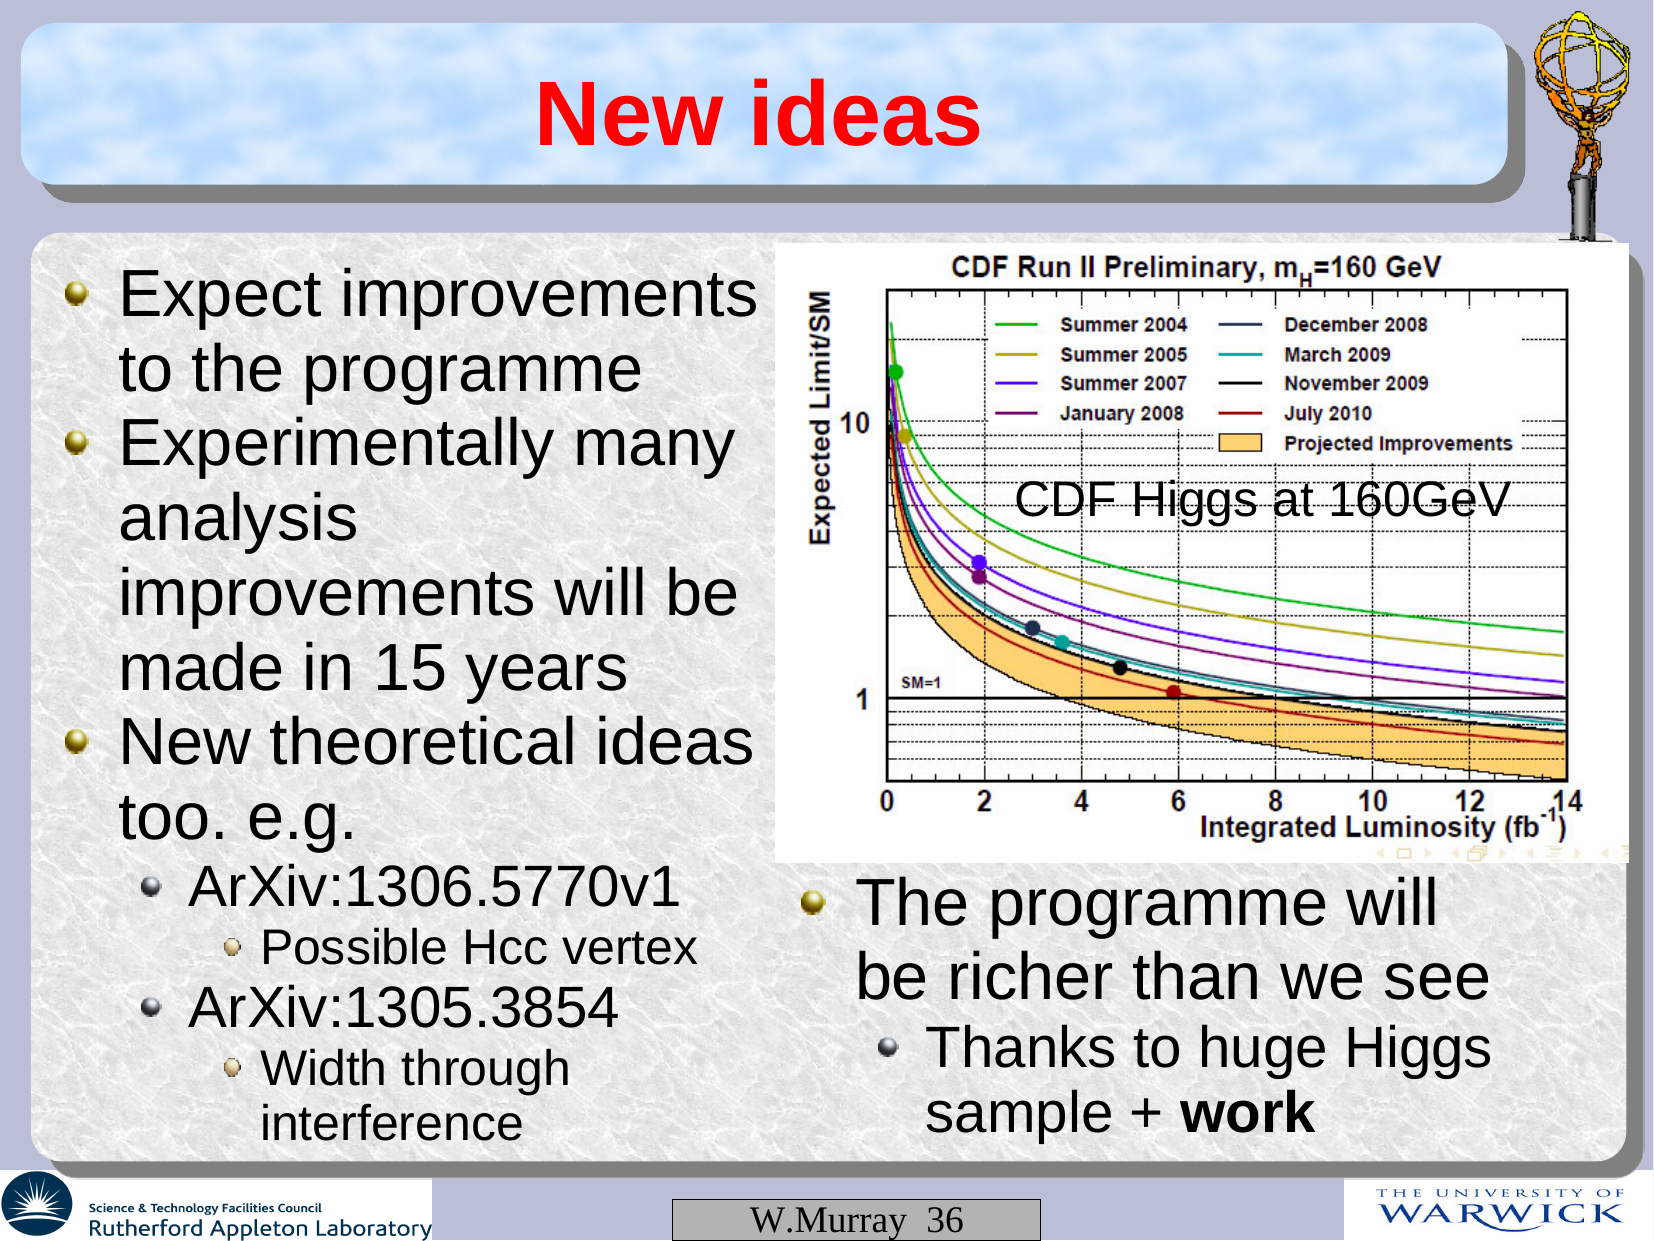

# New ideas
Expect improvements to the programme
Experimentally many analysis improvements will be made in 15 years
New theoretical ideas too. e.g.
ArXiv:1306.5770v1
Possible Hcc vertex
ArXiv:1305.3854
Width through interference
CDF Higgs at 160GeV
The programme will be richer than we see
Thanks to huge Higgs sample + work